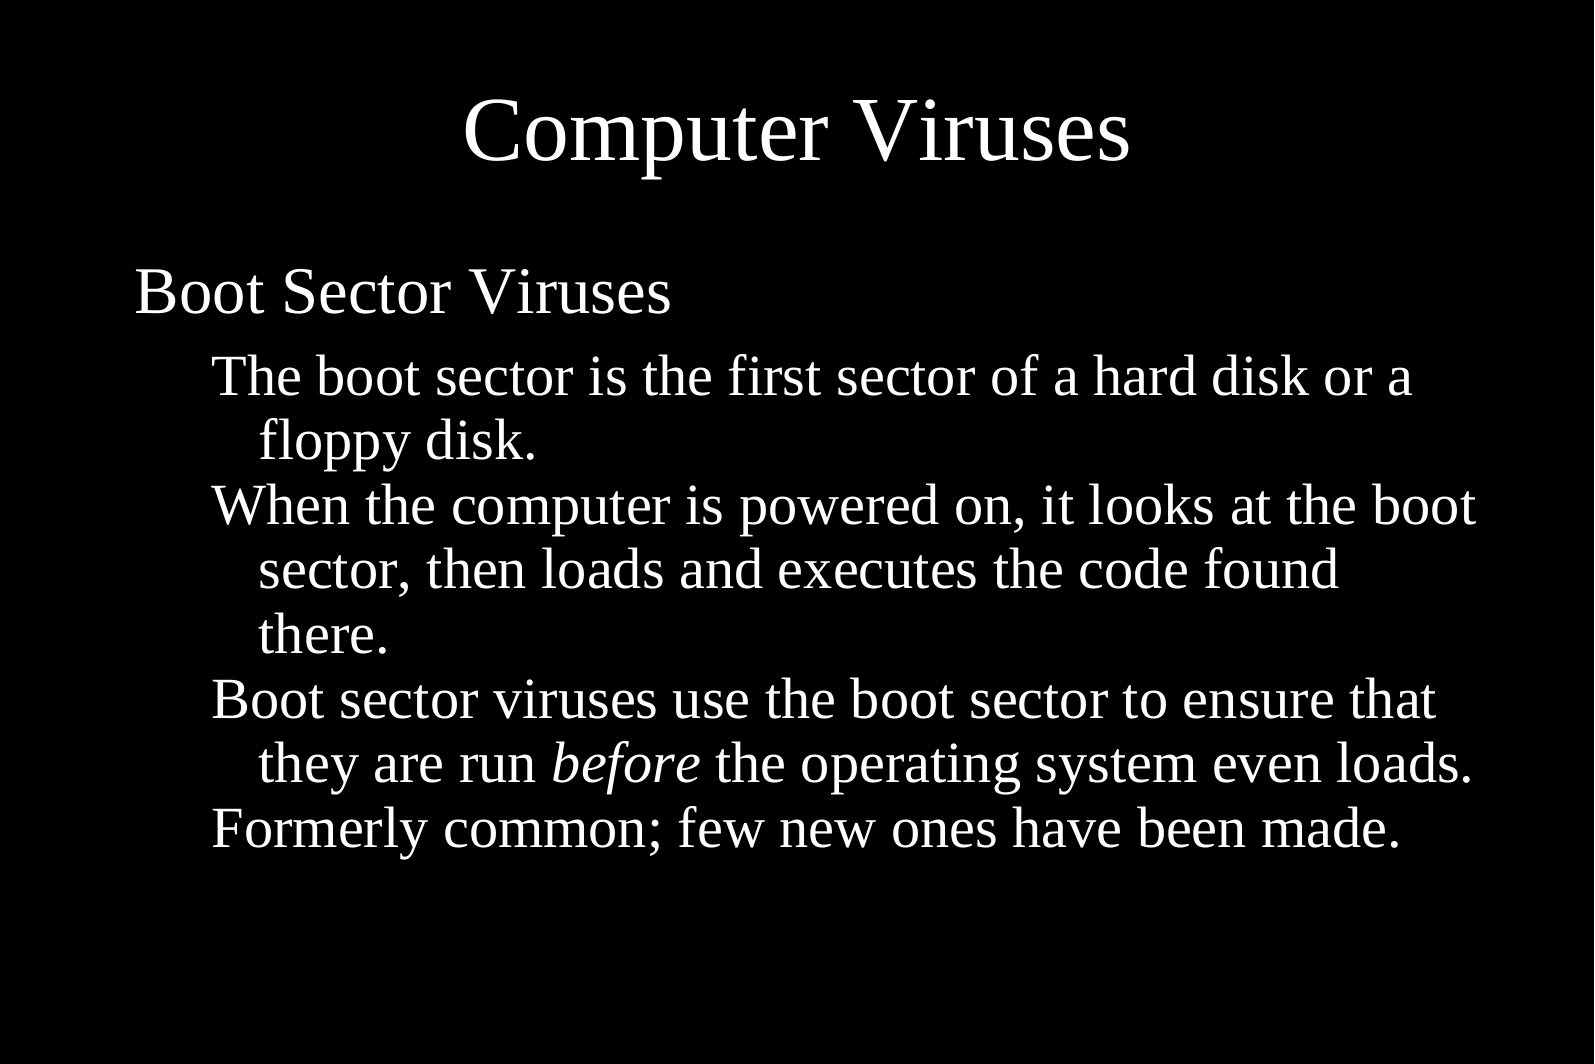

# Computer Viruses
Boot Sector Viruses
The boot sector is the first sector of a hard disk or a floppy disk.
When the computer is powered on, it looks at the boot sector, then loads and executes the code found there.
Boot sector viruses use the boot sector to ensure that they are run before the operating system even loads.
Formerly common; few new ones have been made.